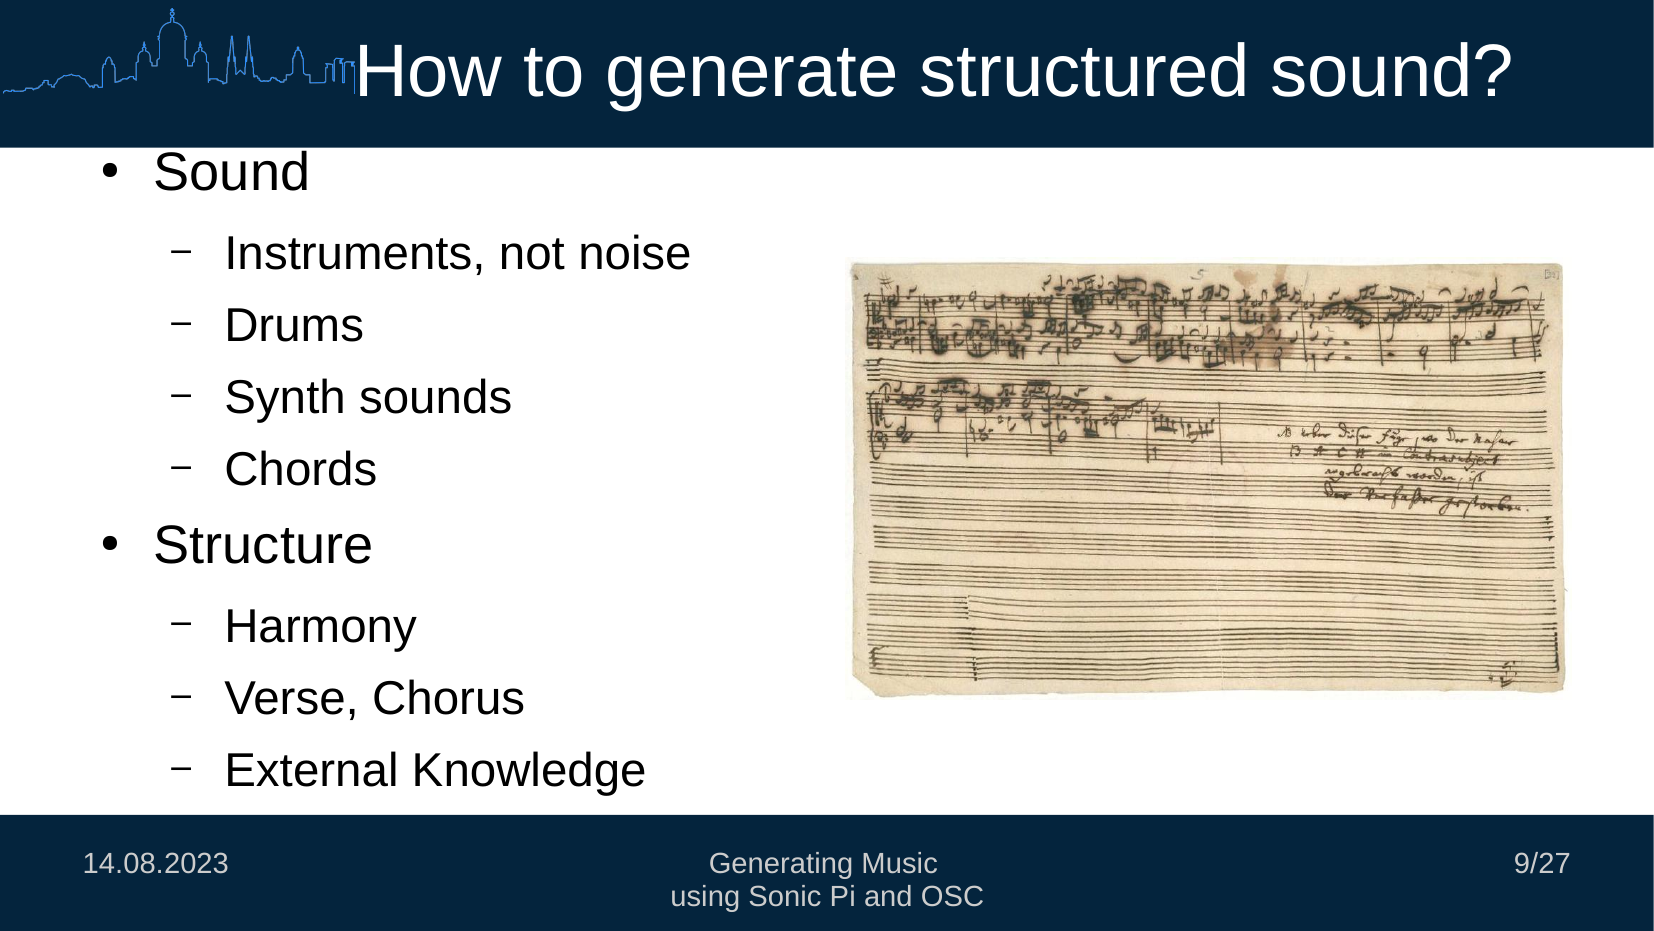

# How to generate structured sound?
Sound
Instruments, not noise
Drums
Synth sounds
Chords
Structure
Harmony
Verse, Chorus
External Knowledge
08. März 2019
9